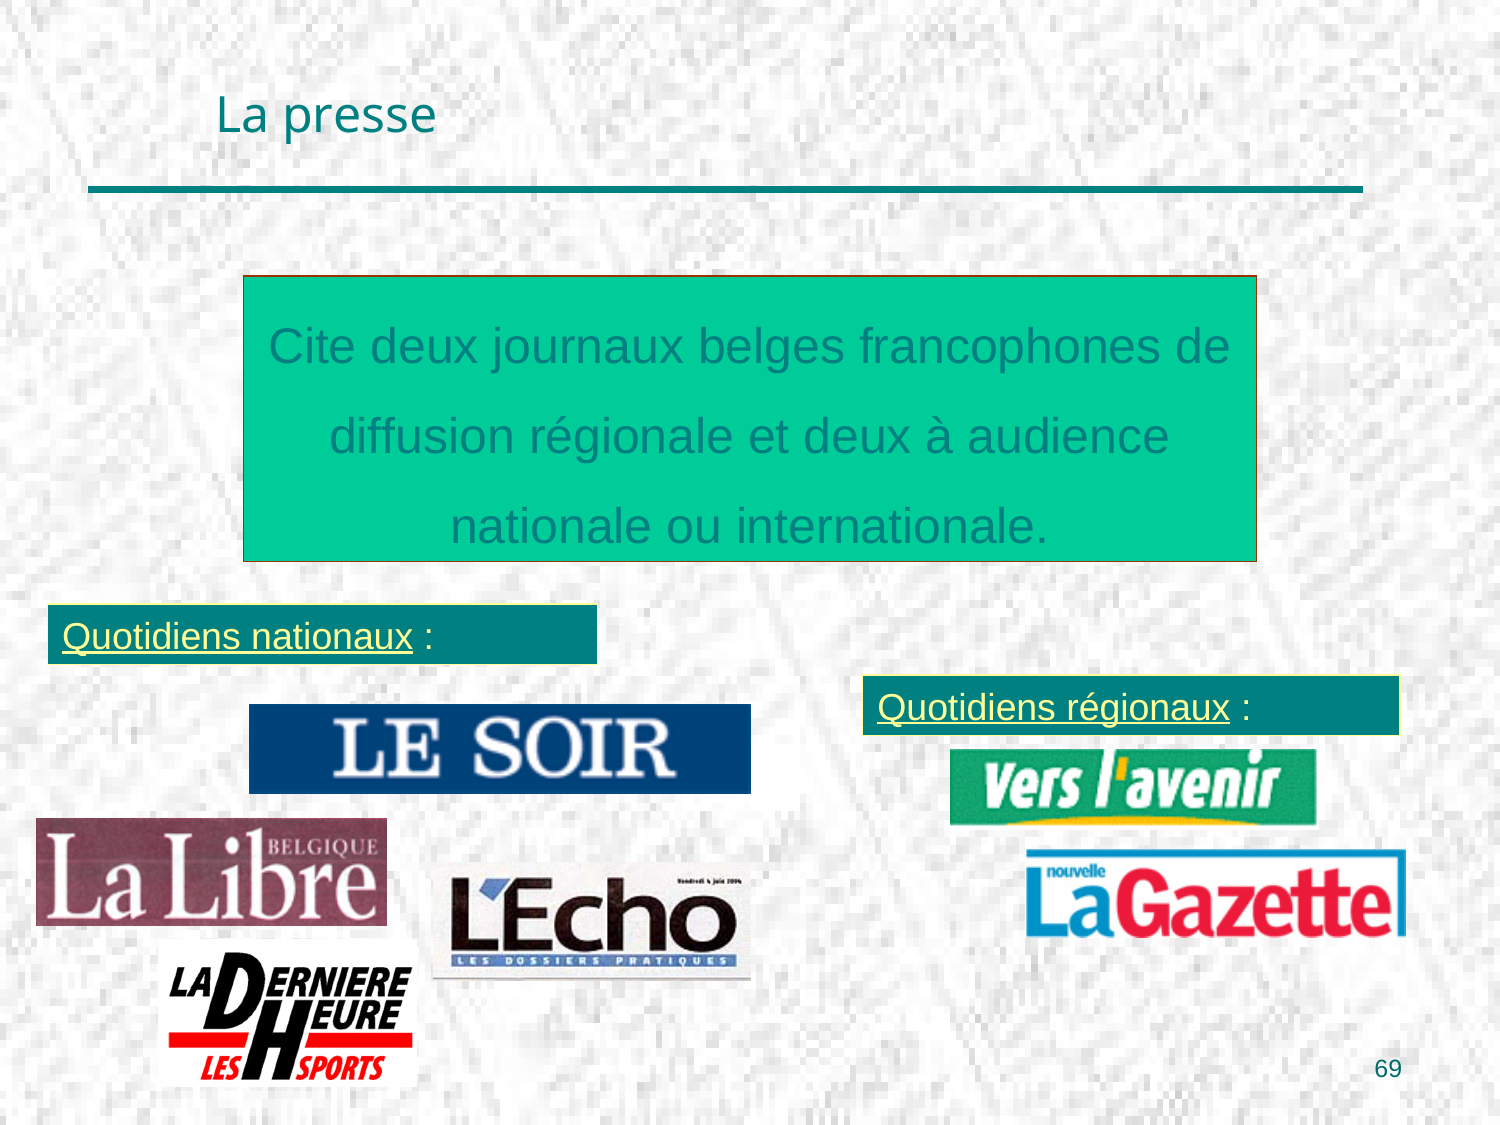

La presse
Cite deux journaux belges francophones de diffusion régionale et deux à audience nationale ou internationale.
Quotidiens nationaux :
Quotidiens régionaux :
69